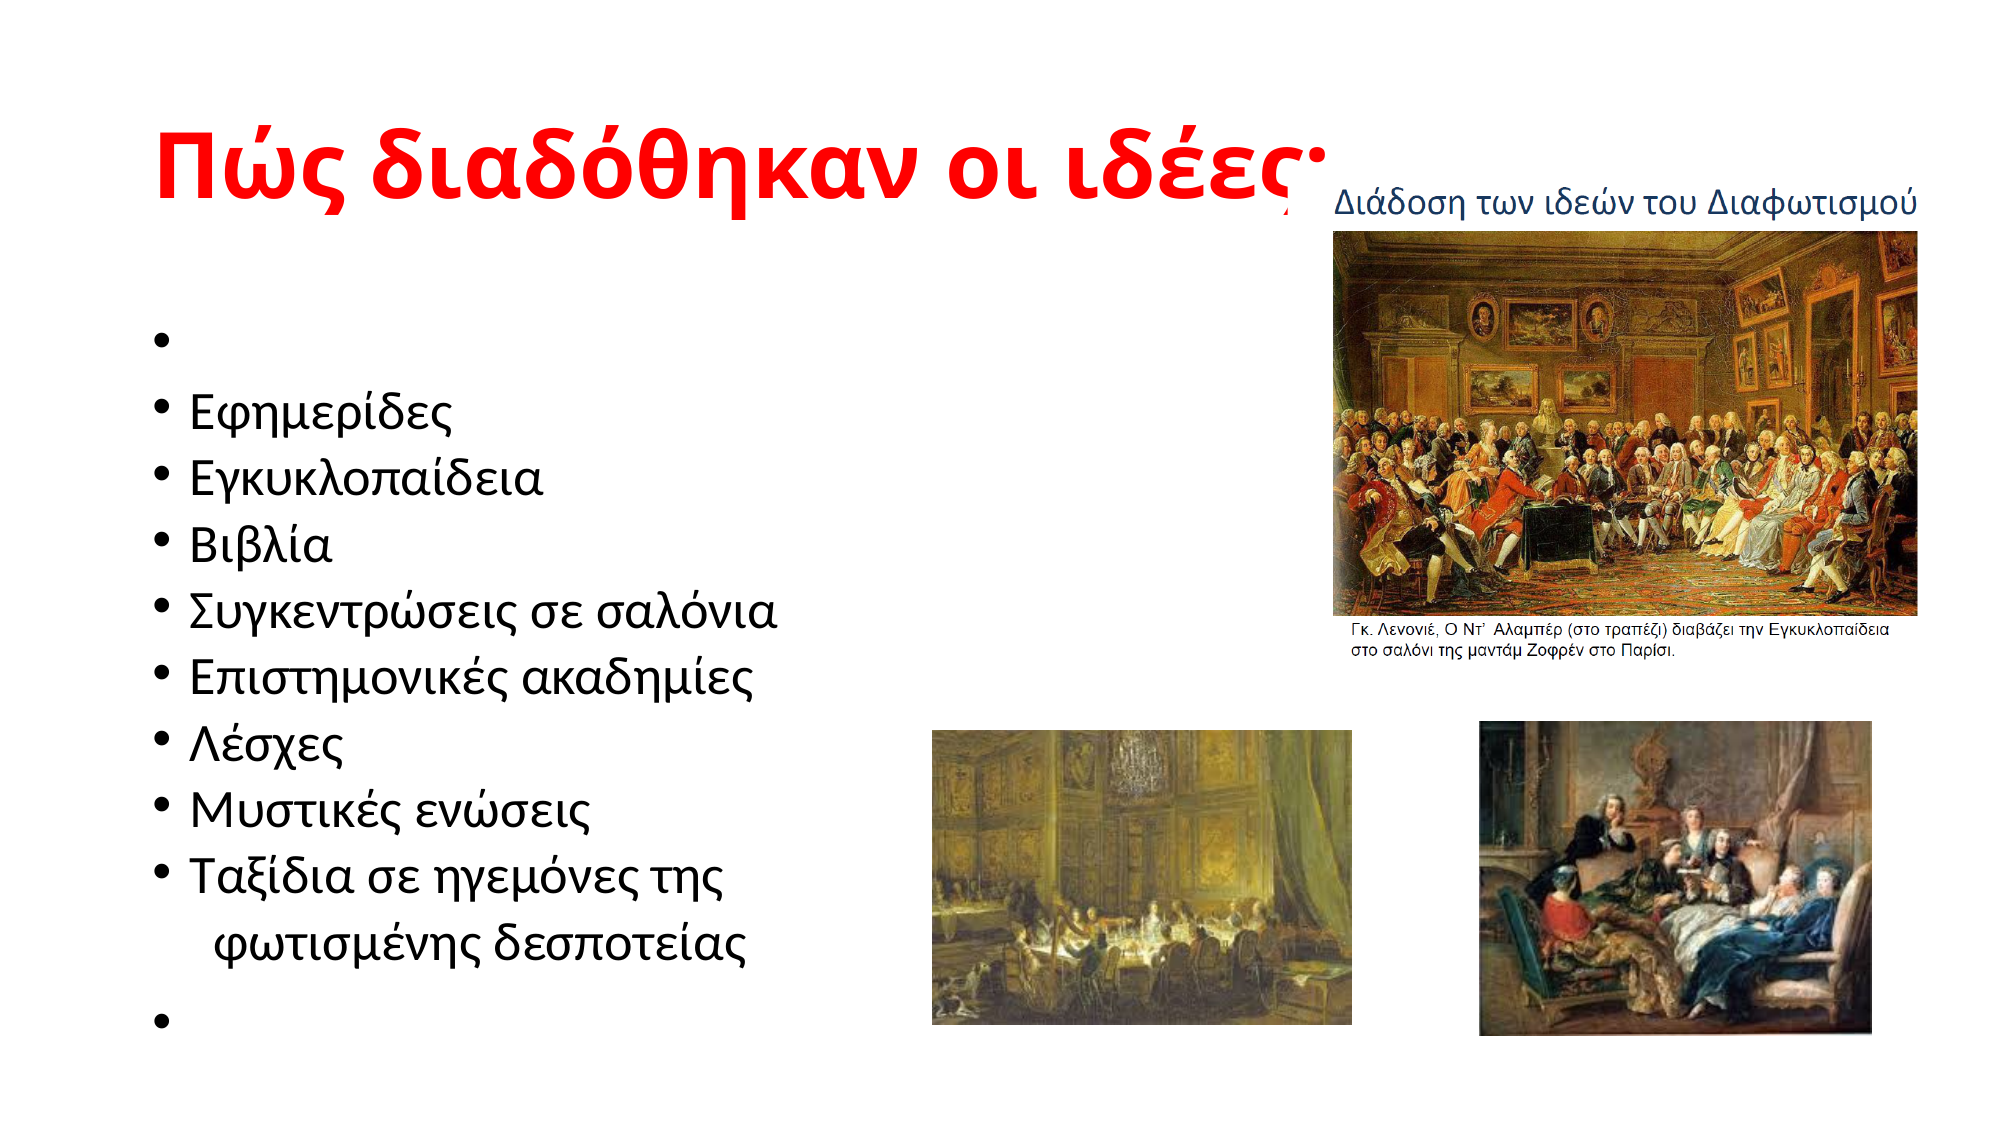

# Πώς διαδόθηκαν οι ιδέες;
Εφημερίδες
Εγκυκλοπαίδεια
Βιβλία
Συγκεντρώσεις σε σαλόνια
Επιστημονικές ακαδημίες
Λέσχες
Μυστικές ενώσεις
Ταξίδια σε ηγεμόνες της
 φωτισμένης δεσποτείας